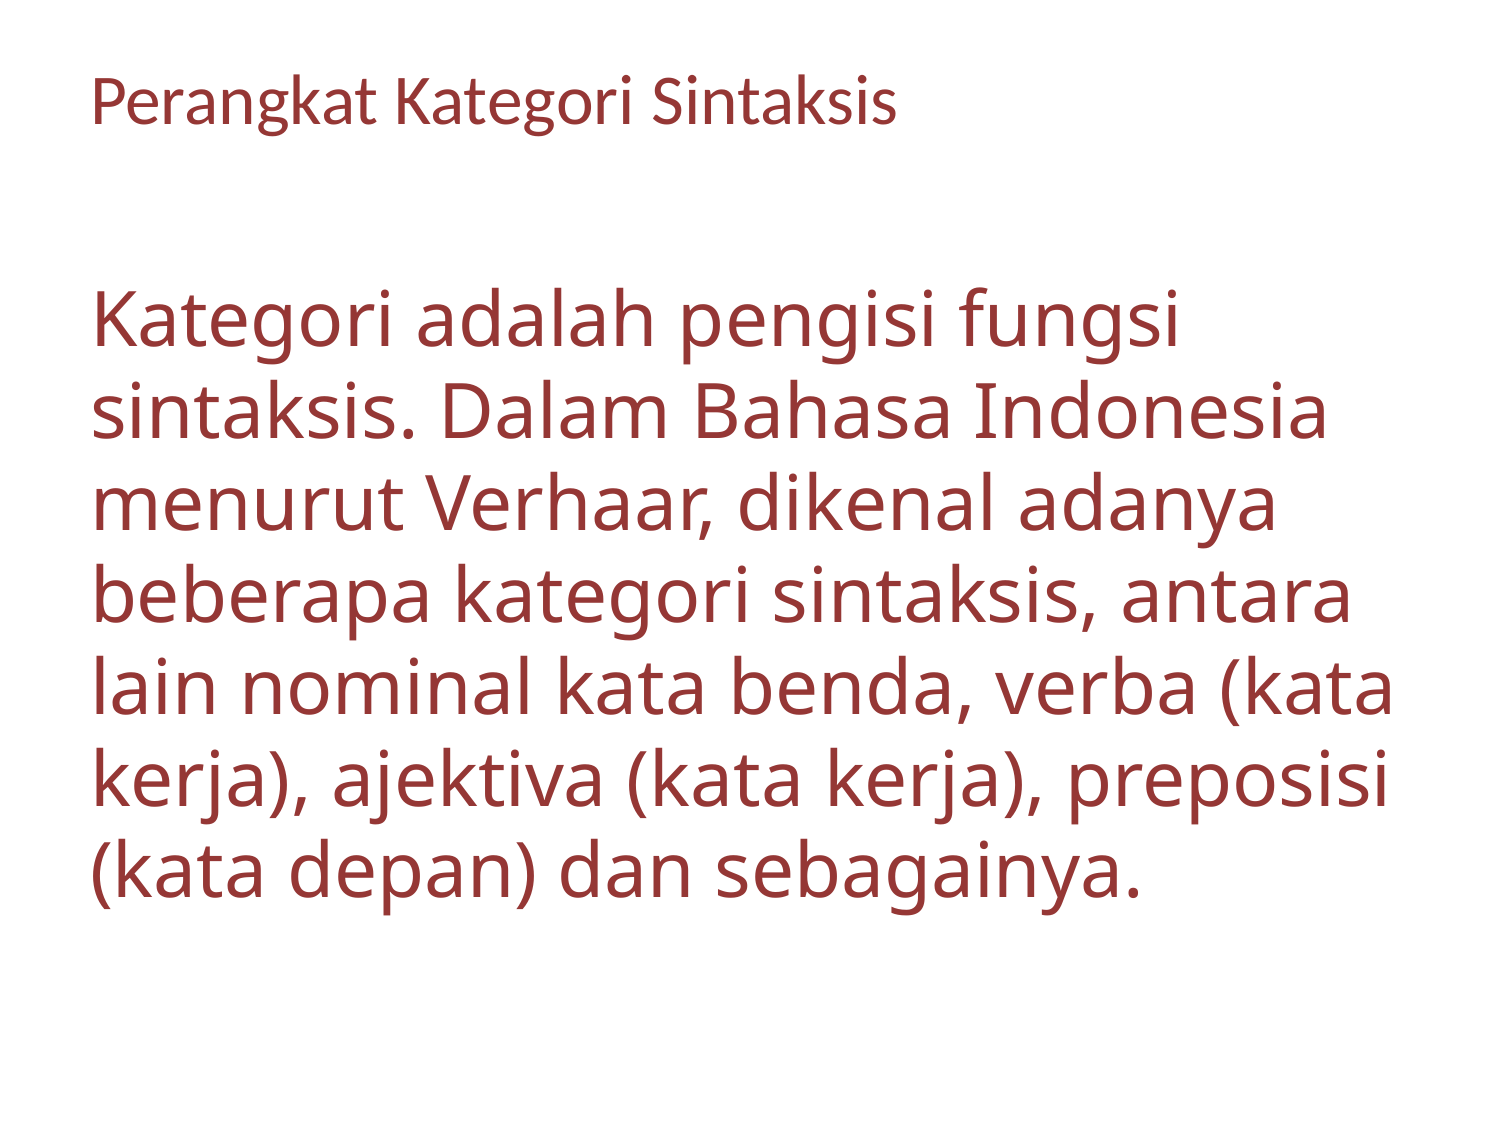

# Perangkat Kategori Sintaksis
Kategori adalah pengisi fungsi sintaksis. Dalam Bahasa Indonesia menurut Verhaar, dikenal adanya beberapa kategori sintaksis, antara lain nominal kata benda, verba (kata kerja), ajektiva (kata kerja), preposisi (kata depan) dan sebagainya.